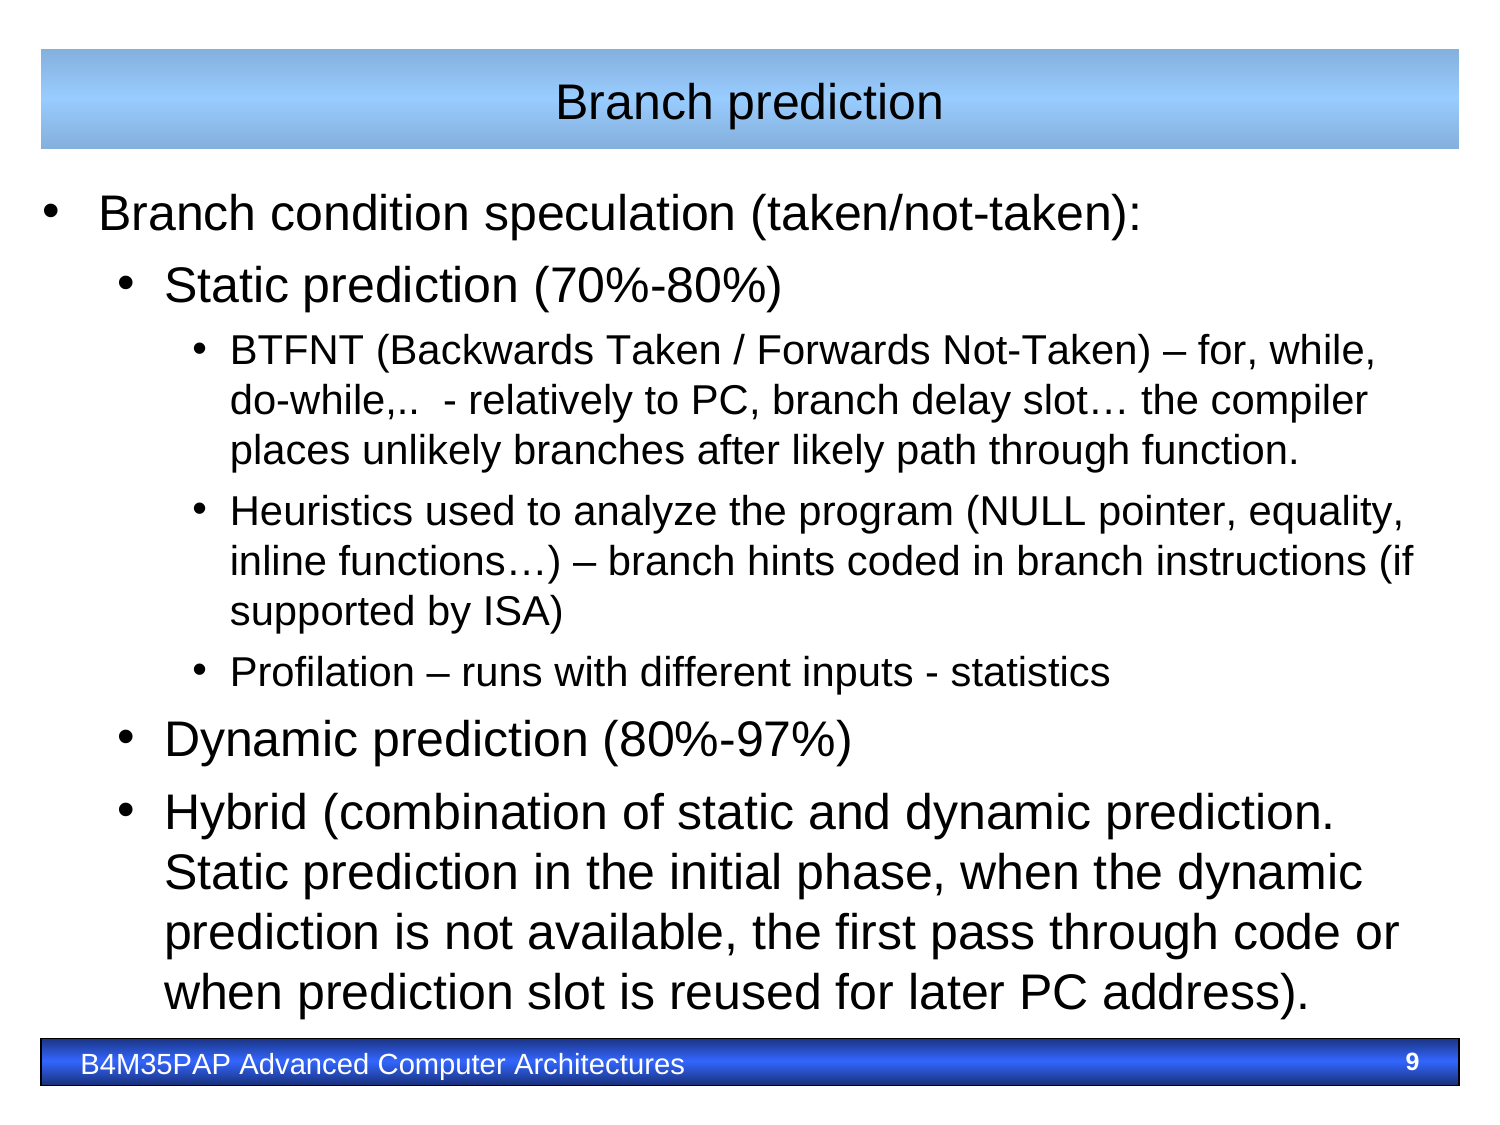

# Branch prediction
Branch condition speculation (taken/not-taken):
Static prediction (70%-80%)
BTFNT (Backwards Taken / Forwards Not-Taken) – for, while, do-while,.. - relatively to PC, branch delay slot… the compiler places unlikely branches after likely path through function.
Heuristics used to analyze the program (NULL pointer, equality, inline functions…) – branch hints coded in branch instructions (if supported by ISA)
Profilation – runs with different inputs - statistics
Dynamic prediction (80%-97%)
Hybrid (combination of static and dynamic prediction. Static prediction in the initial phase, when the dynamic prediction is not available, the first pass through code or when prediction slot is reused for later PC address).